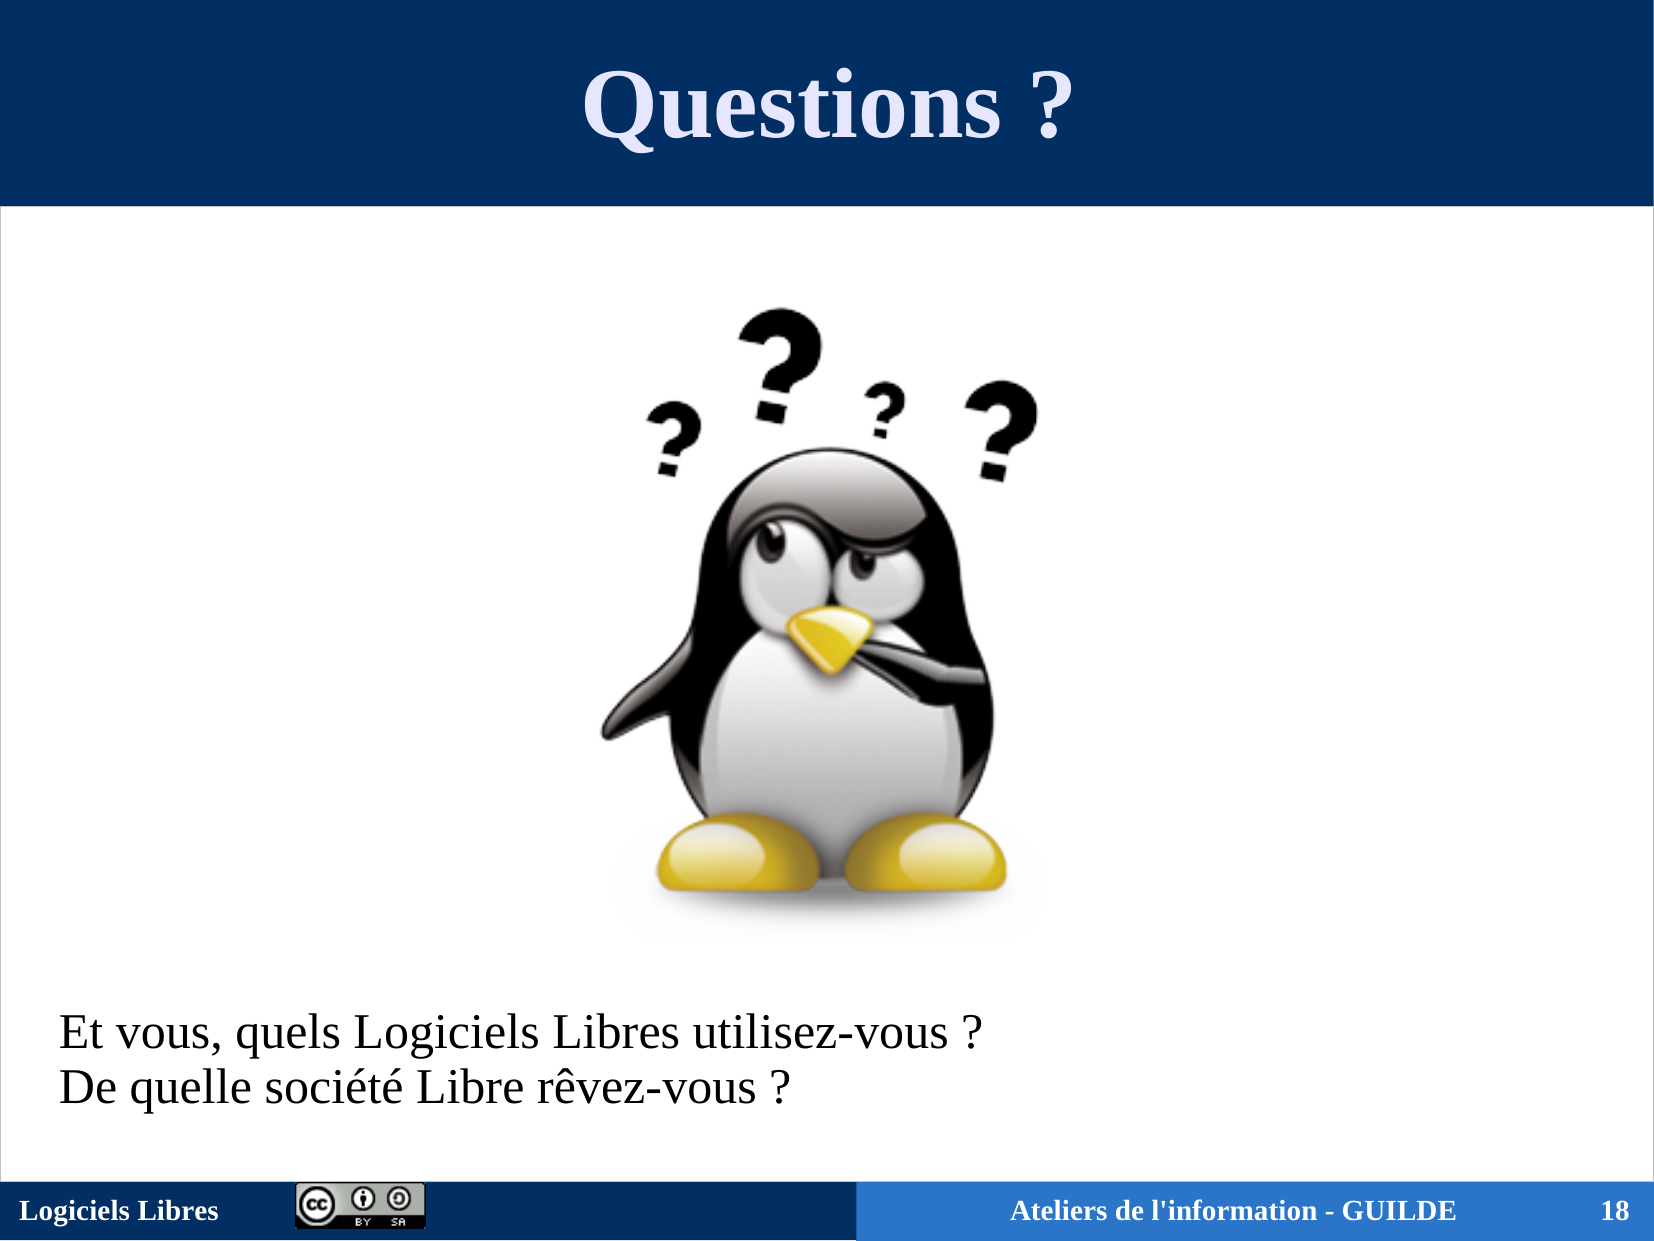

# Questions ?
Et vous, quels Logiciels Libres utilisez-vous ?
De quelle société Libre rêvez-vous ?
18